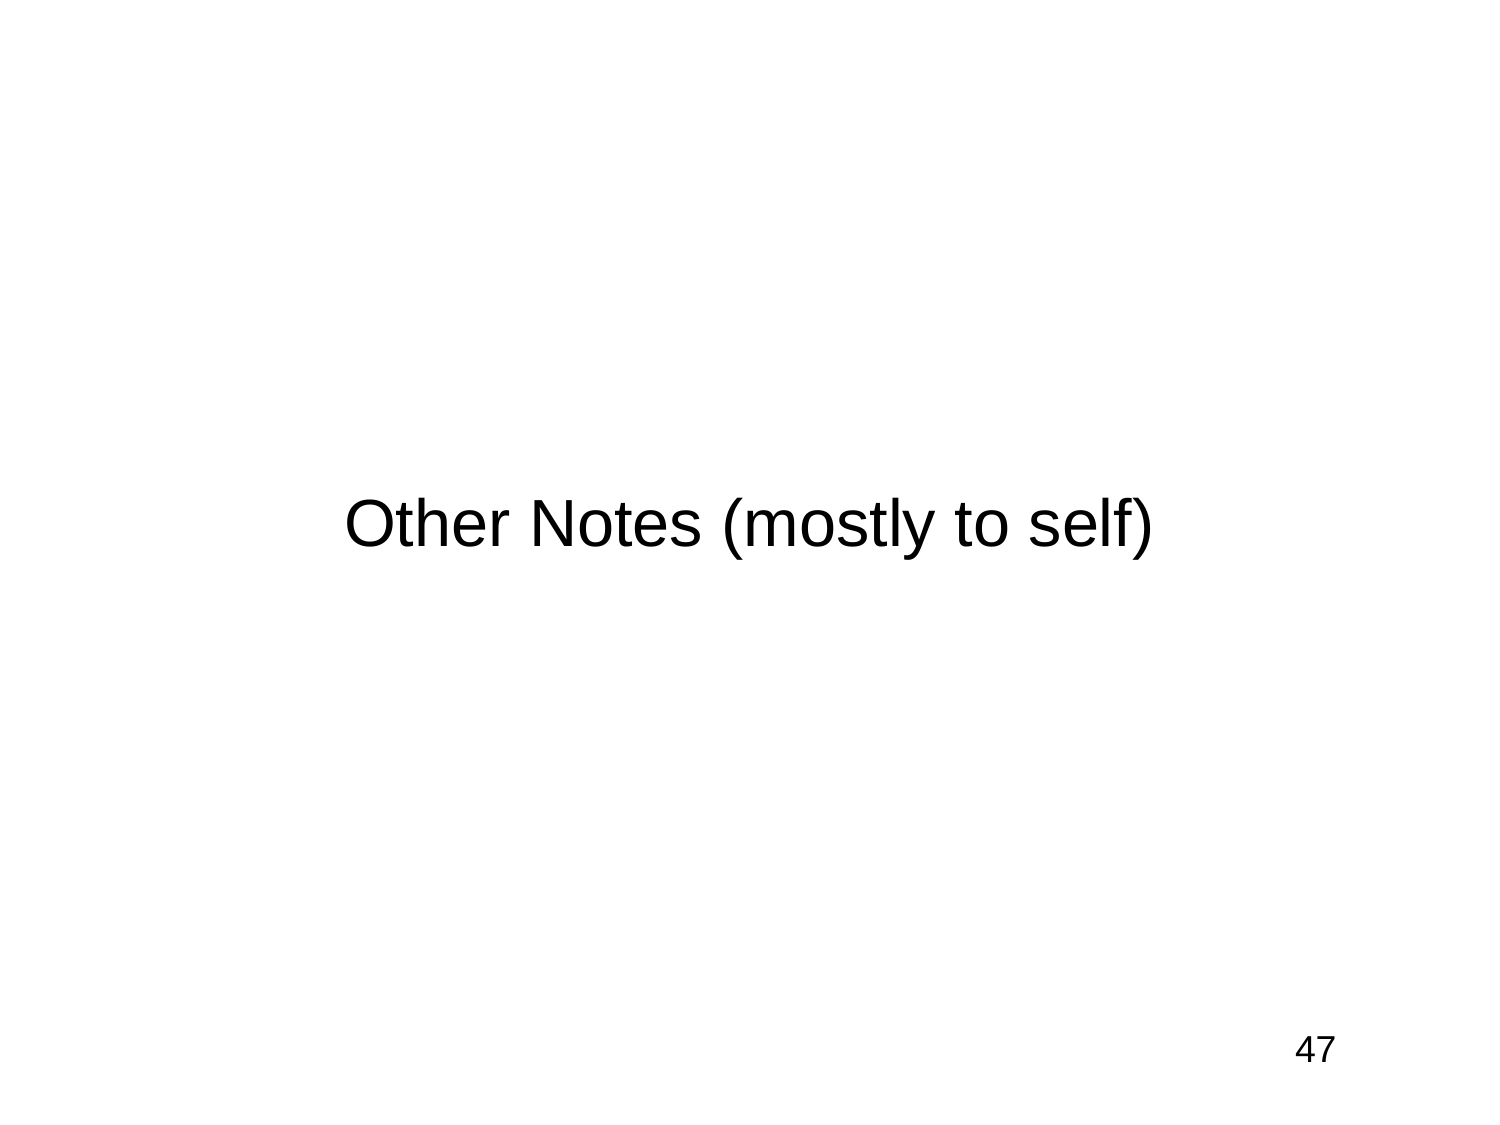

# Other Notes (mostly to self)
47